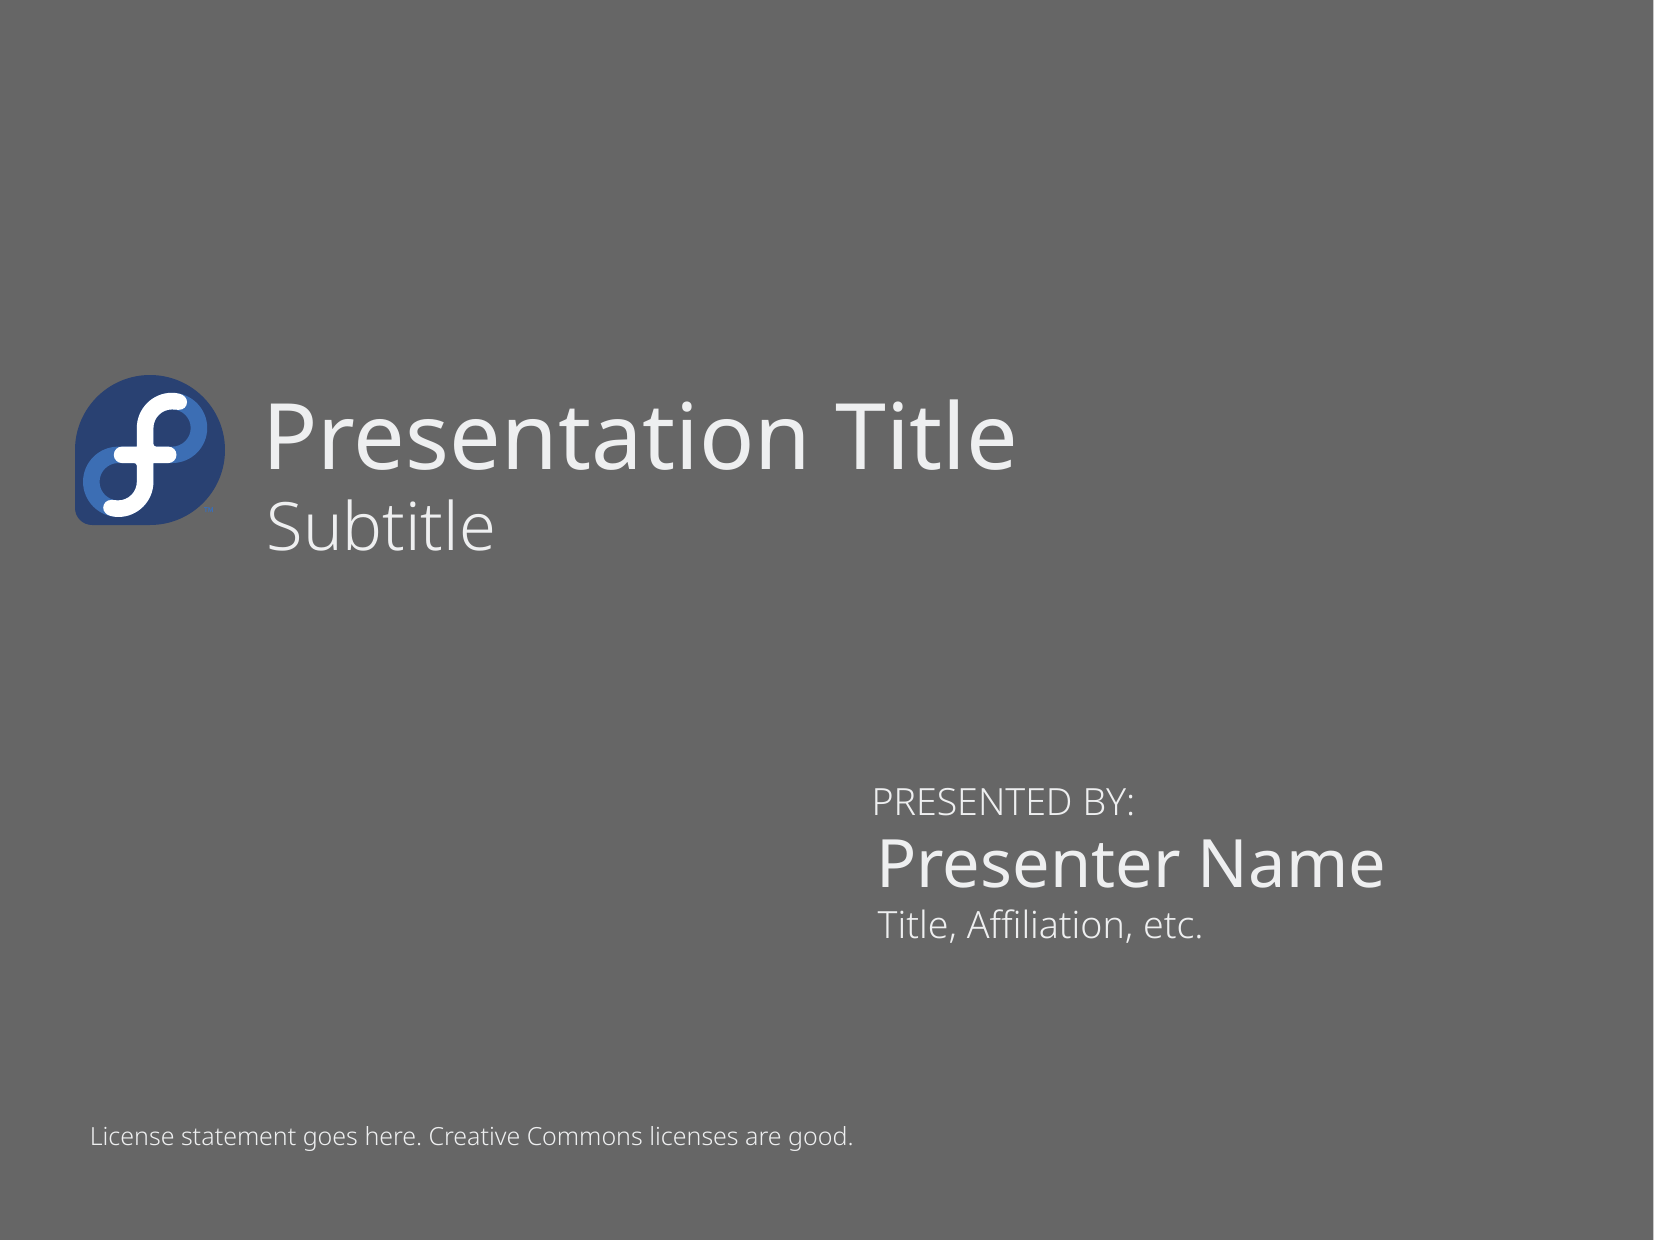

# Presentation Title
Subtitle
PRESENTED BY:
Presenter Name
Title, Affiliation, etc.
License statement goes here. Creative Commons licenses are good.